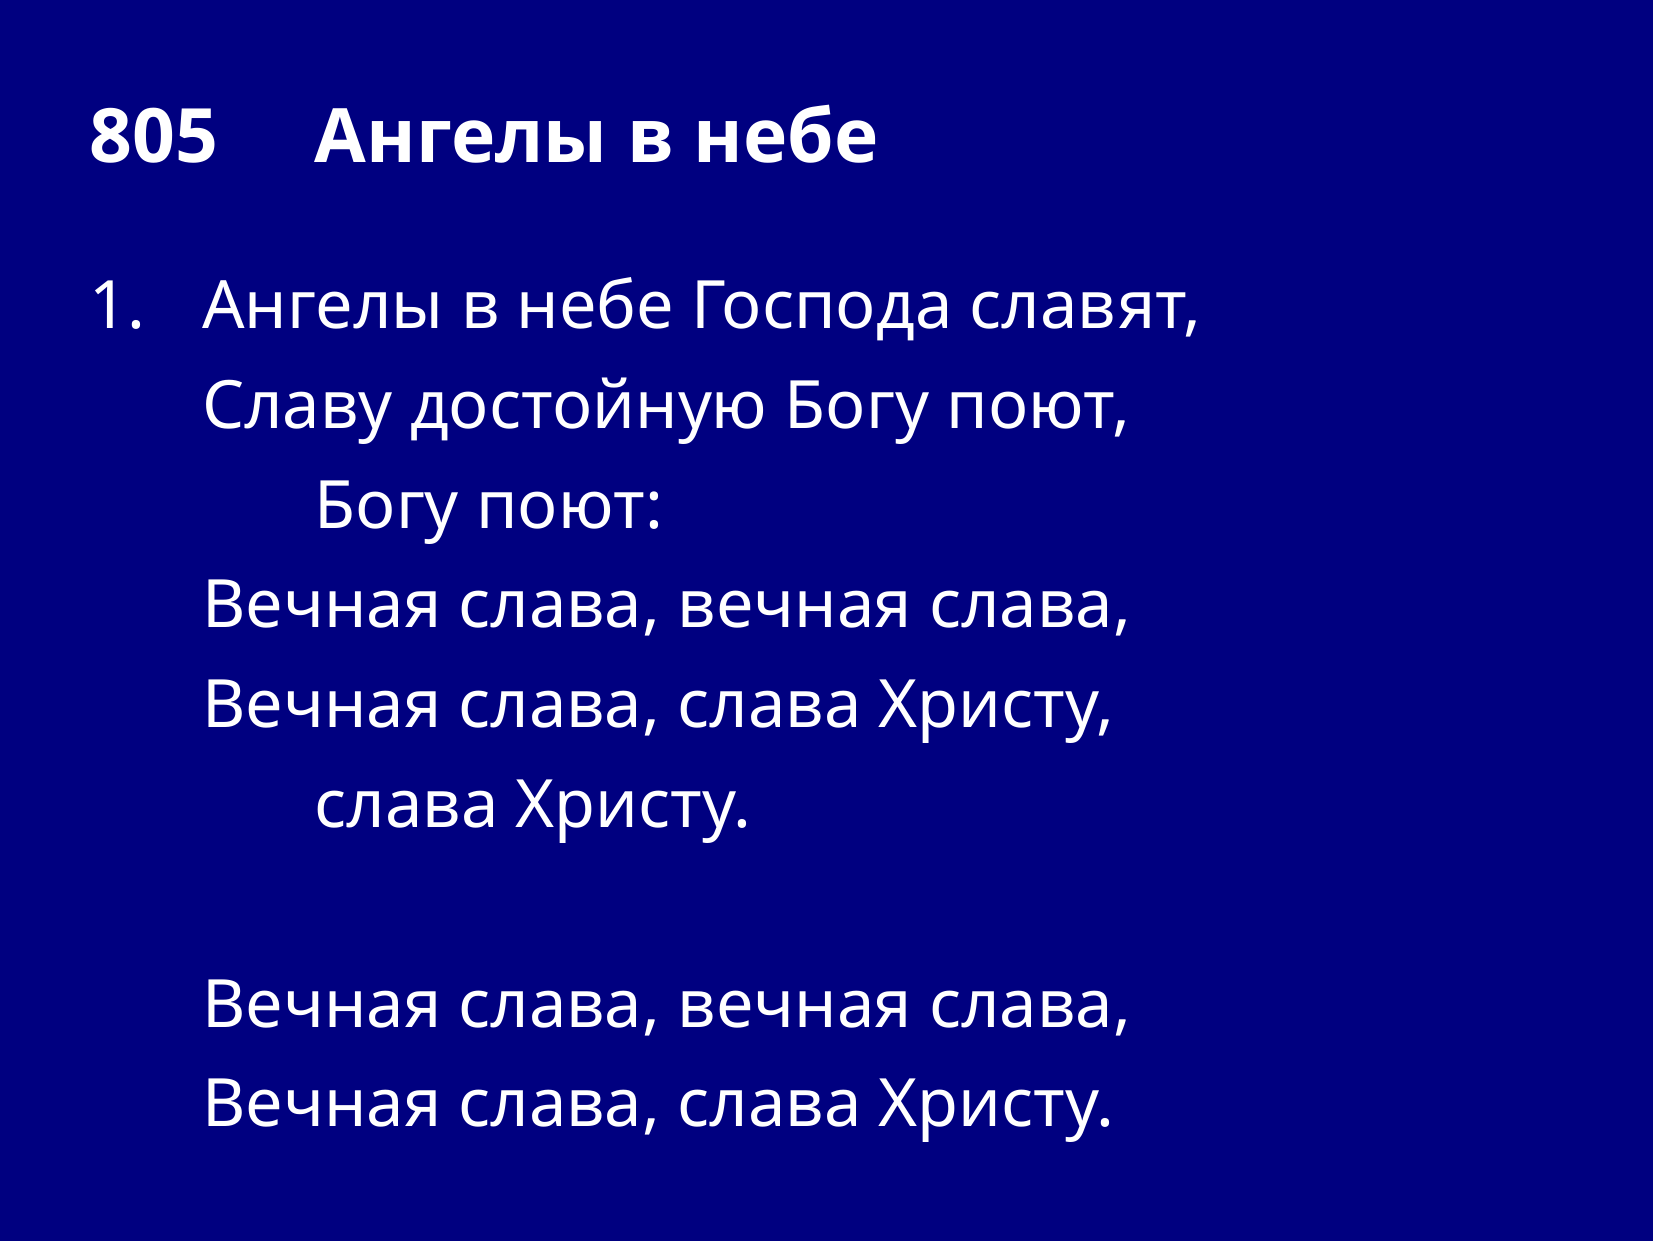

805	Ангелы в небе
1.	Ангелы в небе Господа славят,
	Славу достойную Богу поют,
		Богу поют:
	Вечная слава, вечная слава,
	Вечная слава, слава Христу,
		слава Христу.
	Вечная слава, вечная слава,
	Вечная слава, слава Христу.